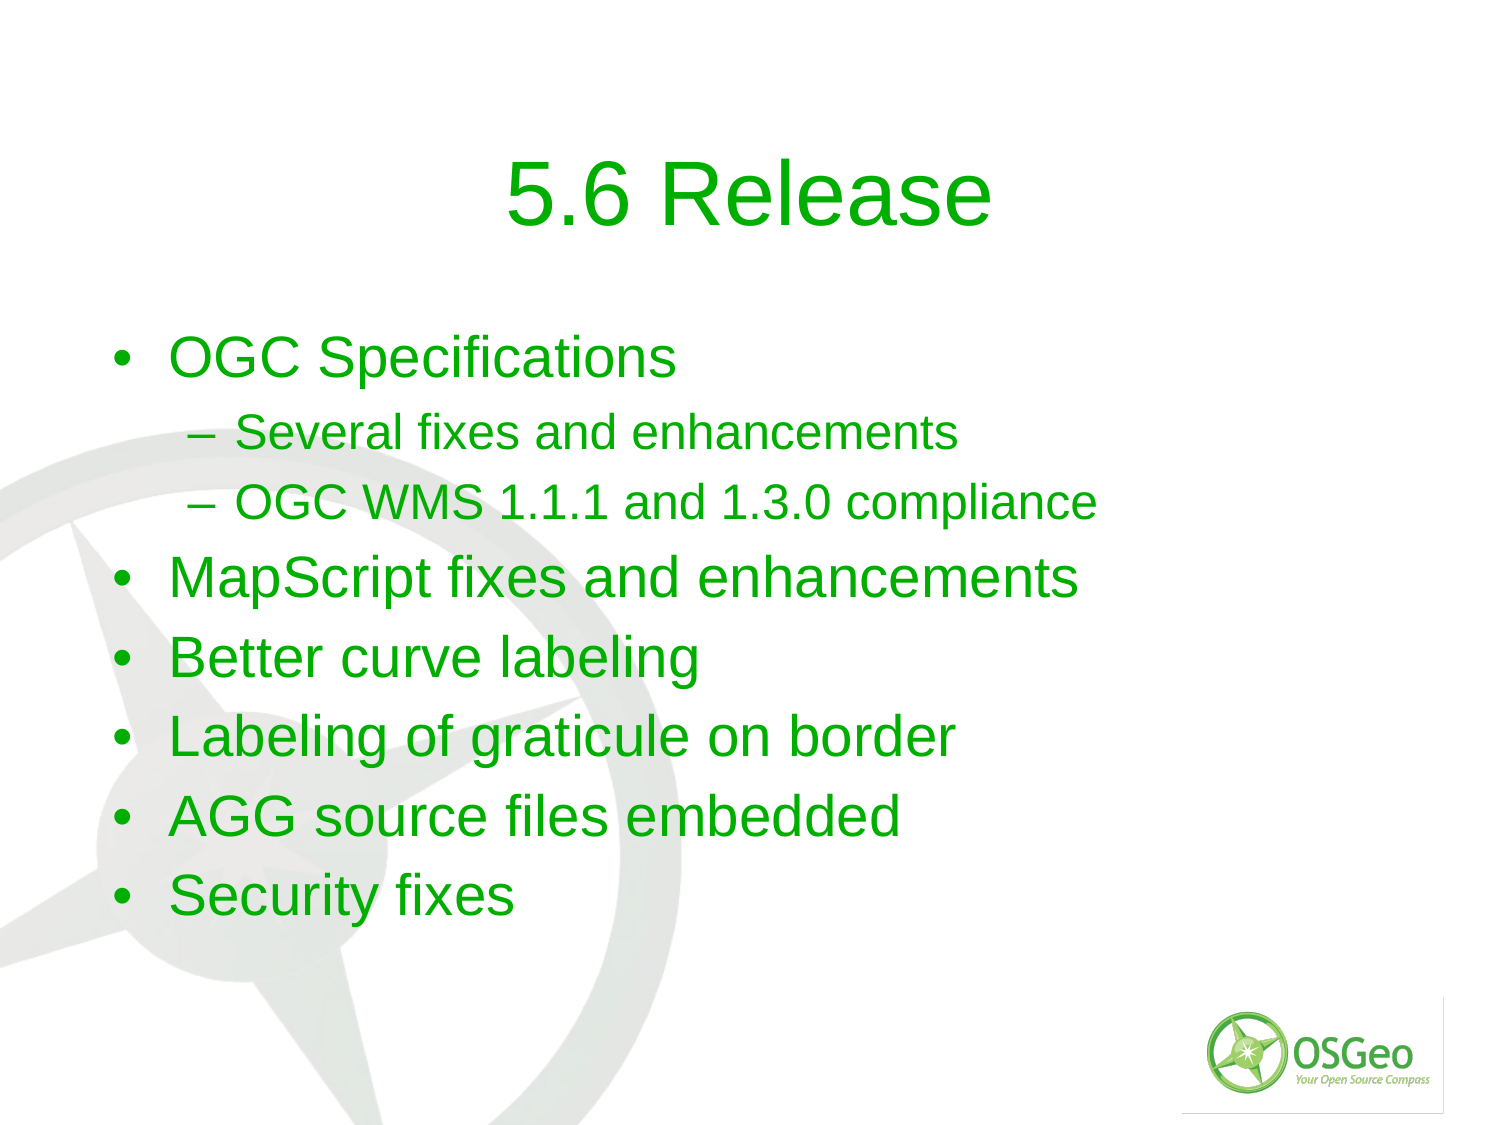

# 5.6 Release
OGC Specifications
Several fixes and enhancements
OGC WMS 1.1.1 and 1.3.0 compliance
MapScript fixes and enhancements
Better curve labeling
Labeling of graticule on border
AGG source files embedded
Security fixes